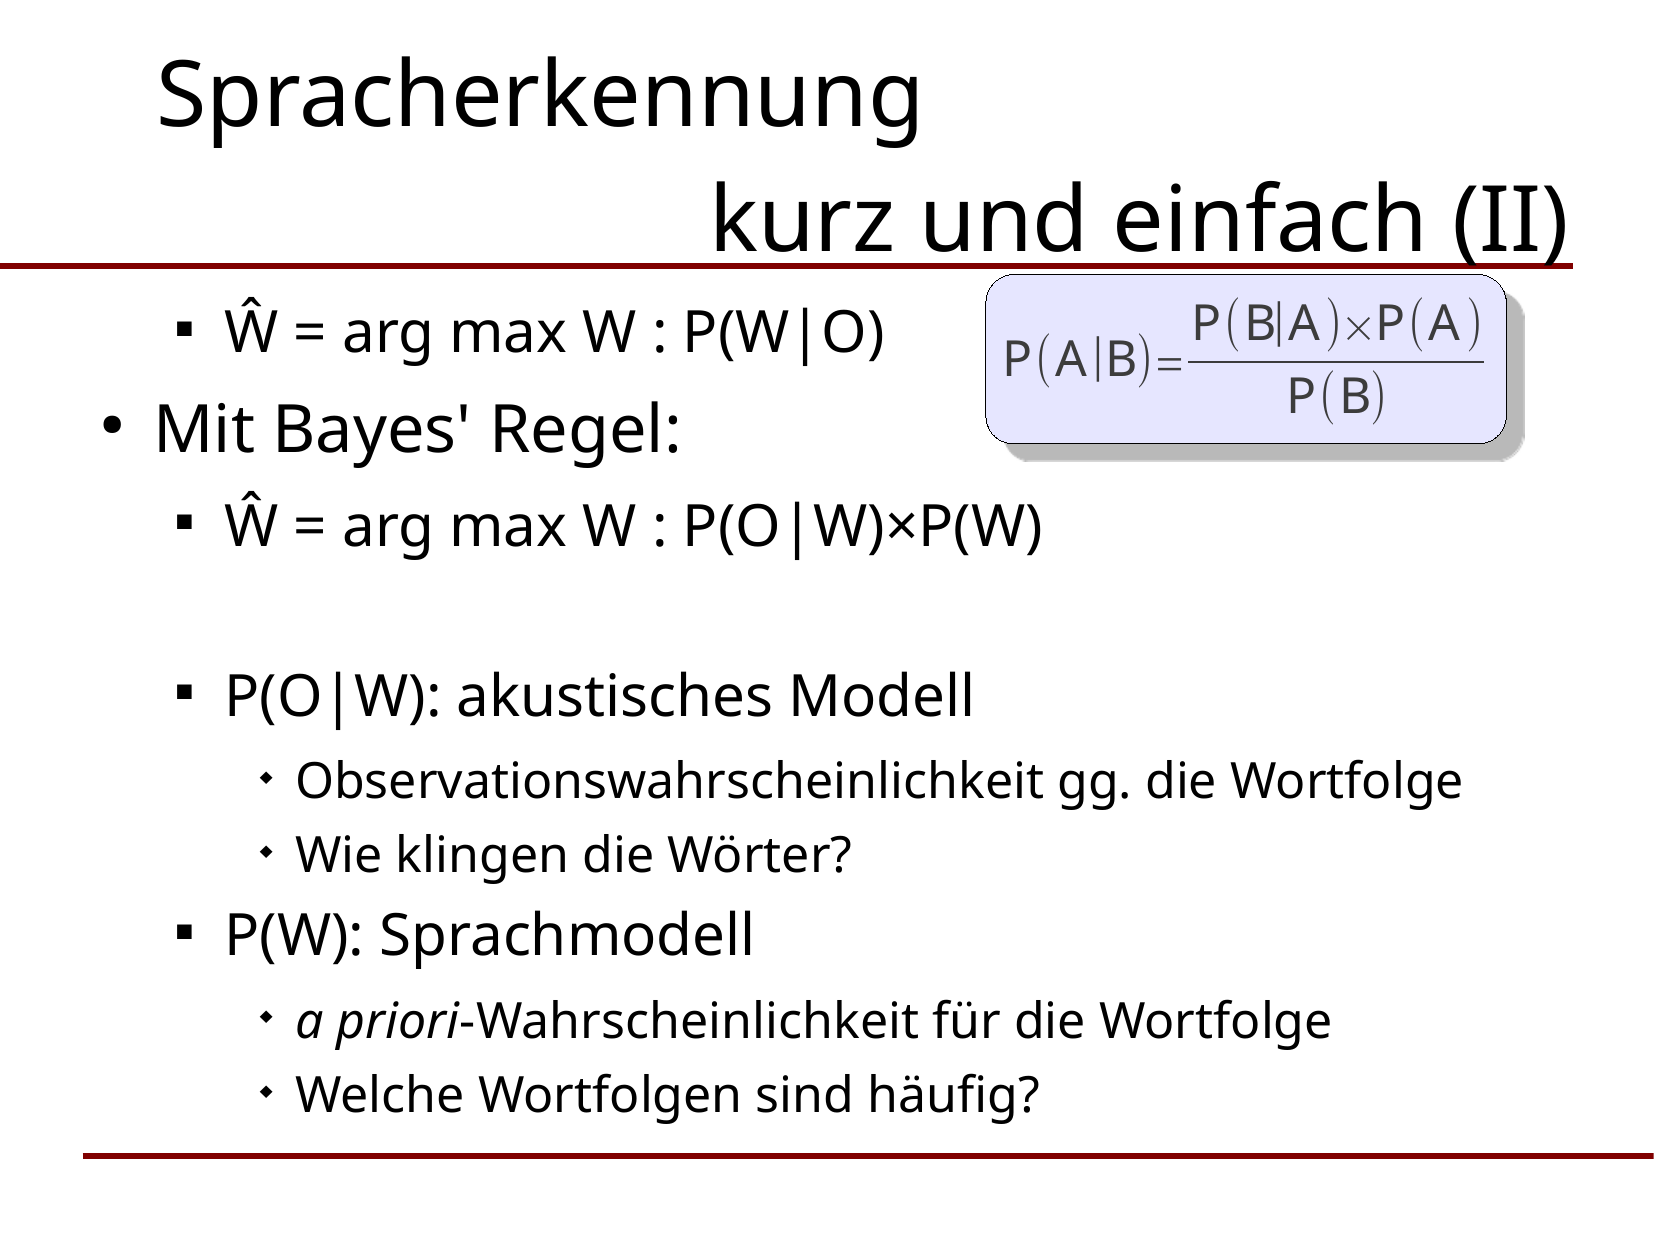

# Spracherkennung kurz und einfach (II)
Ŵ = arg max W : P(W|O)
Mit Bayes' Regel:
Ŵ = arg max W : P(O|W)×P(W)
P(O|W): akustisches Modell
Observationswahrscheinlichkeit gg. die Wortfolge
Wie klingen die Wörter?
P(W): Sprachmodell
a priori-Wahrscheinlichkeit für die Wortfolge
Welche Wortfolgen sind häufig?